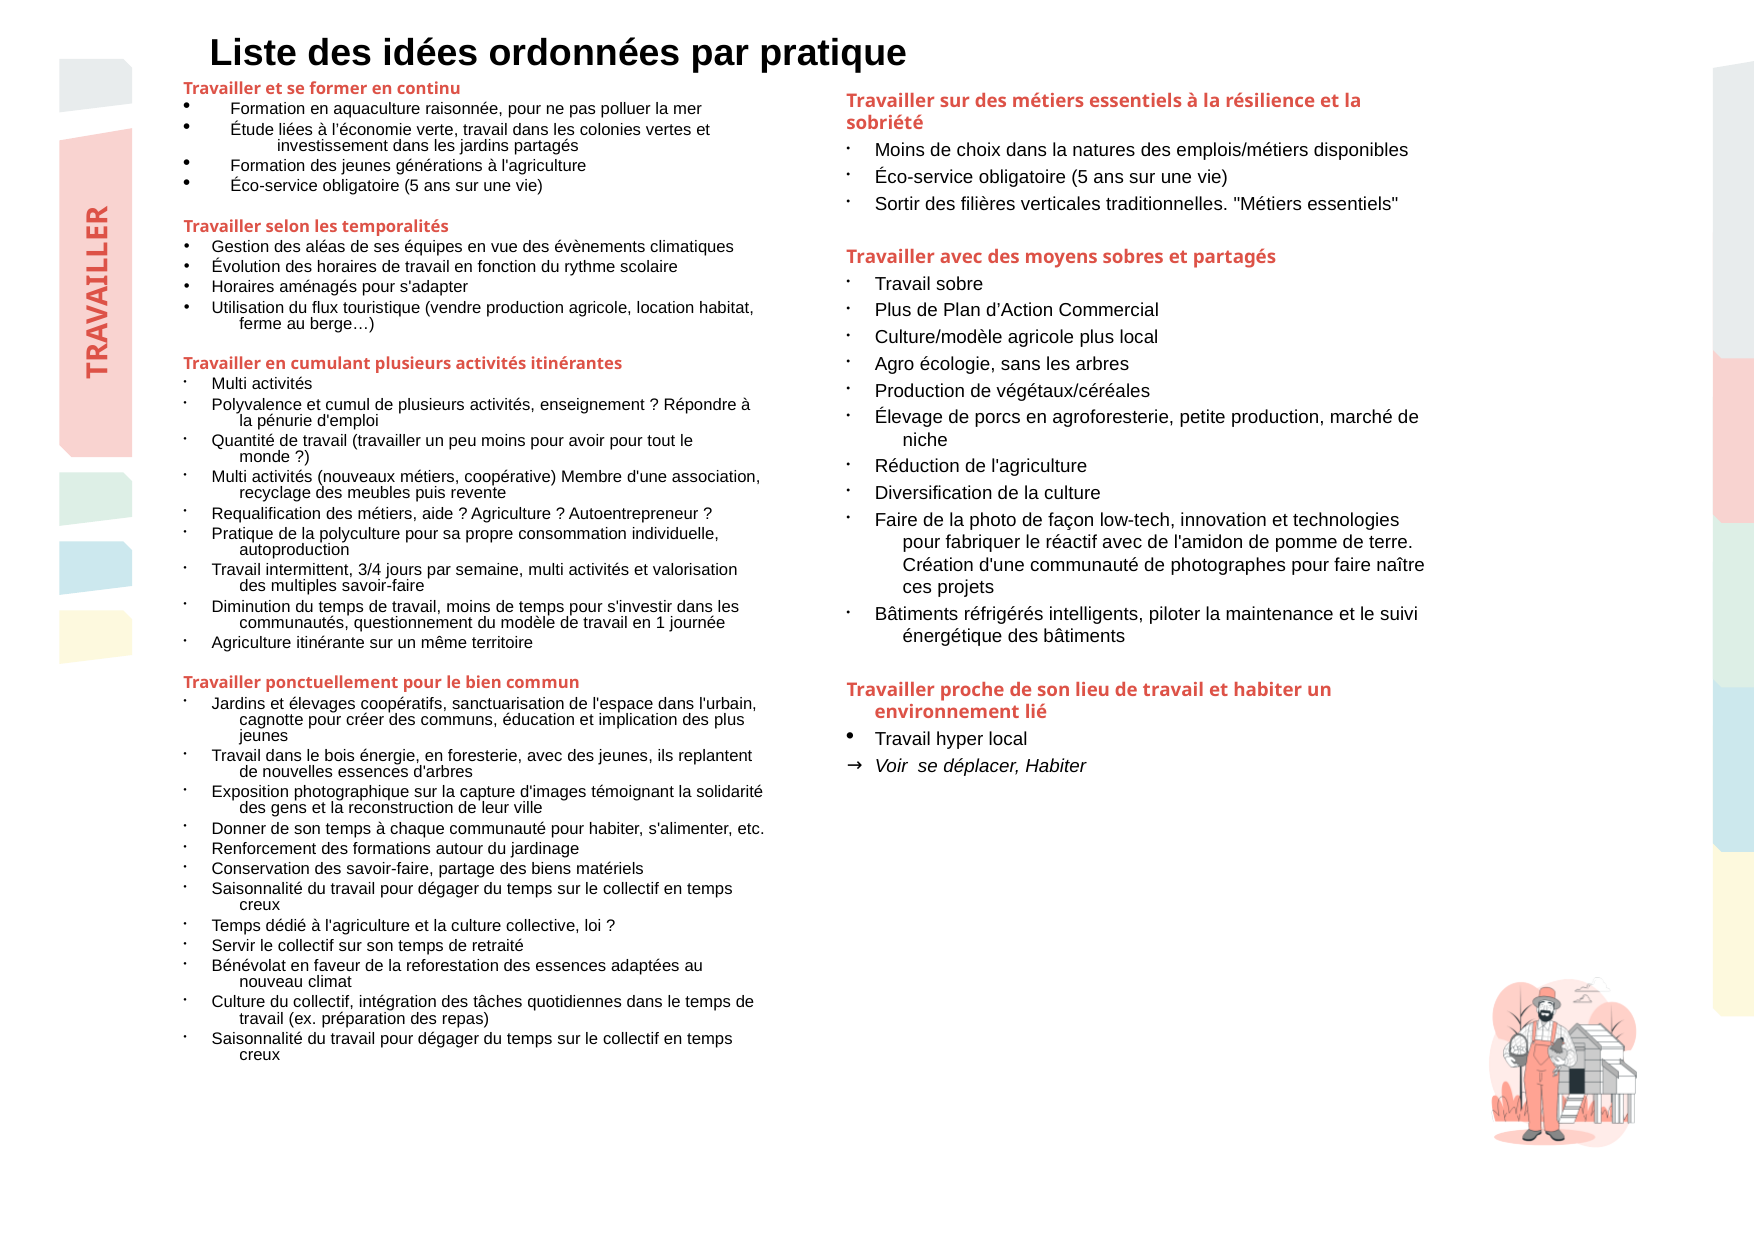

Liste des idées ordonnées par pratique
Travailler et se former en continu
Formation en aquaculture raisonnée, pour ne pas polluer la mer
Étude liées à l’économie verte, travail dans les colonies vertes et investissement dans les jardins partagés
Formation des jeunes générations à l'agriculture
Éco-service obligatoire (5 ans sur une vie)
Travailler selon les temporalités
Gestion des aléas de ses équipes en vue des évènements climatiques
Évolution des horaires de travail en fonction du rythme scolaire
Horaires aménagés pour s'adapter
Utilisation du flux touristique (vendre production agricole, location habitat, ferme au berge…)
Travailler en cumulant plusieurs activités itinérantes
Multi activités
Polyvalence et cumul de plusieurs activités, enseignement ? Répondre à la pénurie d'emploi
Quantité de travail (travailler un peu moins pour avoir pour tout le monde ?)
Multi activités (nouveaux métiers, coopérative) Membre d'une association, recyclage des meubles puis revente
Requalification des métiers, aide ? Agriculture ? Autoentrepreneur ?
Pratique de la polyculture pour sa propre consommation individuelle, autoproduction
Travail intermittent, 3/4 jours par semaine, multi activités et valorisation des multiples savoir-faire
Diminution du temps de travail, moins de temps pour s'investir dans les communautés, questionnement du modèle de travail en 1 journée
Agriculture itinérante sur un même territoire
Travailler ponctuellement pour le bien commun
Jardins et élevages coopératifs, sanctuarisation de l'espace dans l'urbain, cagnotte pour créer des communs, éducation et implication des plus jeunes
Travail dans le bois énergie, en foresterie, avec des jeunes, ils replantent de nouvelles essences d'arbres
Exposition photographique sur la capture d'images témoignant la solidarité des gens et la reconstruction de leur ville
Donner de son temps à chaque communauté pour habiter, s'alimenter, etc.
Renforcement des formations autour du jardinage
Conservation des savoir-faire, partage des biens matériels
Saisonnalité du travail pour dégager du temps sur le collectif en temps creux
Temps dédié à l'agriculture et la culture collective, loi ?
Servir le collectif sur son temps de retraité
Bénévolat en faveur de la reforestation des essences adaptées au nouveau climat
Culture du collectif, intégration des tâches quotidiennes dans le temps de travail (ex. préparation des repas)
Saisonnalité du travail pour dégager du temps sur le collectif en temps creux
Travailler sur des métiers essentiels à la résilience et la sobriété
Moins de choix dans la natures des emplois/métiers disponibles
Éco-service obligatoire (5 ans sur une vie)
Sortir des filières verticales traditionnelles. "Métiers essentiels"
Travailler avec des moyens sobres et partagés
Travail sobre
Plus de Plan d’Action Commercial
Culture/modèle agricole plus local
Agro écologie, sans les arbres
Production de végétaux/céréales
Élevage de porcs en agroforesterie, petite production, marché de niche
Réduction de l'agriculture
Diversification de la culture
Faire de la photo de façon low-tech, innovation et technologies pour fabriquer le réactif avec de l'amidon de pomme de terre. Création d'une communauté de photographes pour faire naître ces projets
Bâtiments réfrigérés intelligents, piloter la maintenance et le suivi énergétique des bâtiments
Travailler proche de son lieu de travail et habiter un environnement lié
Travail hyper local
Voir  se déplacer, Habiter
TRAVAILLER